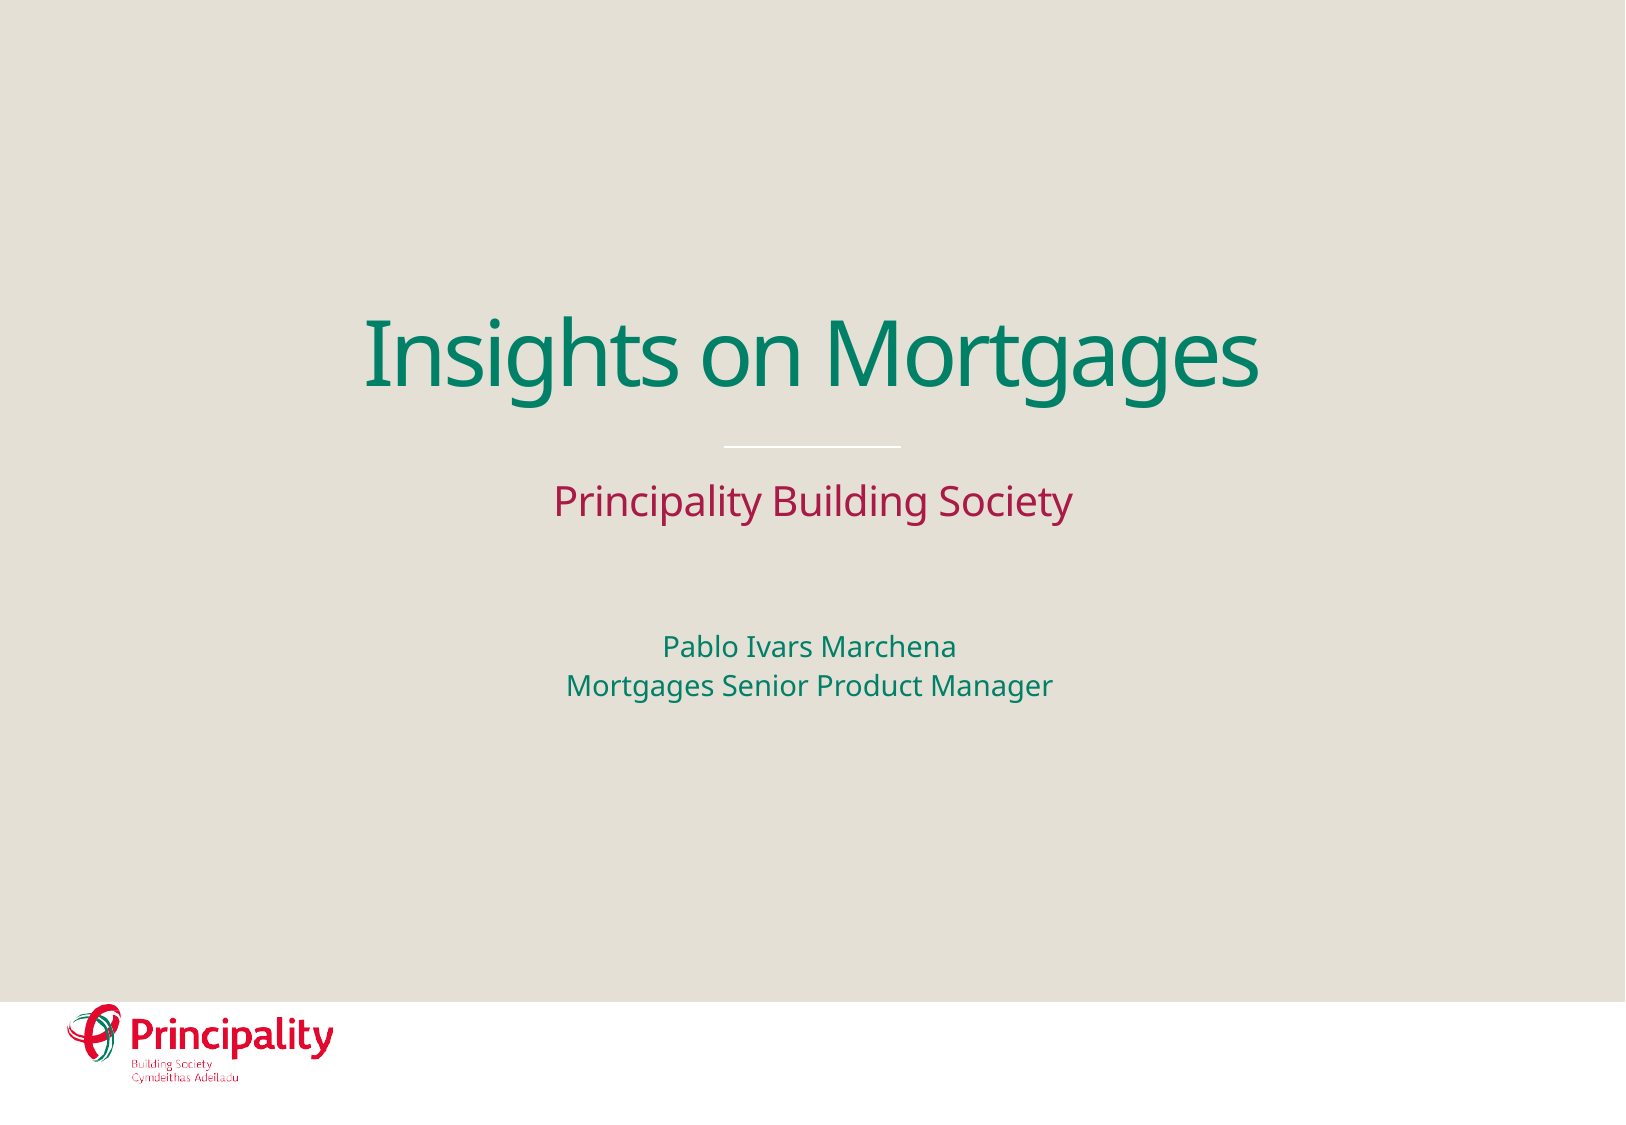

Insights on Mortgages
Principality Building Society
Pablo Ivars Marchena
Mortgages Senior Product Manager